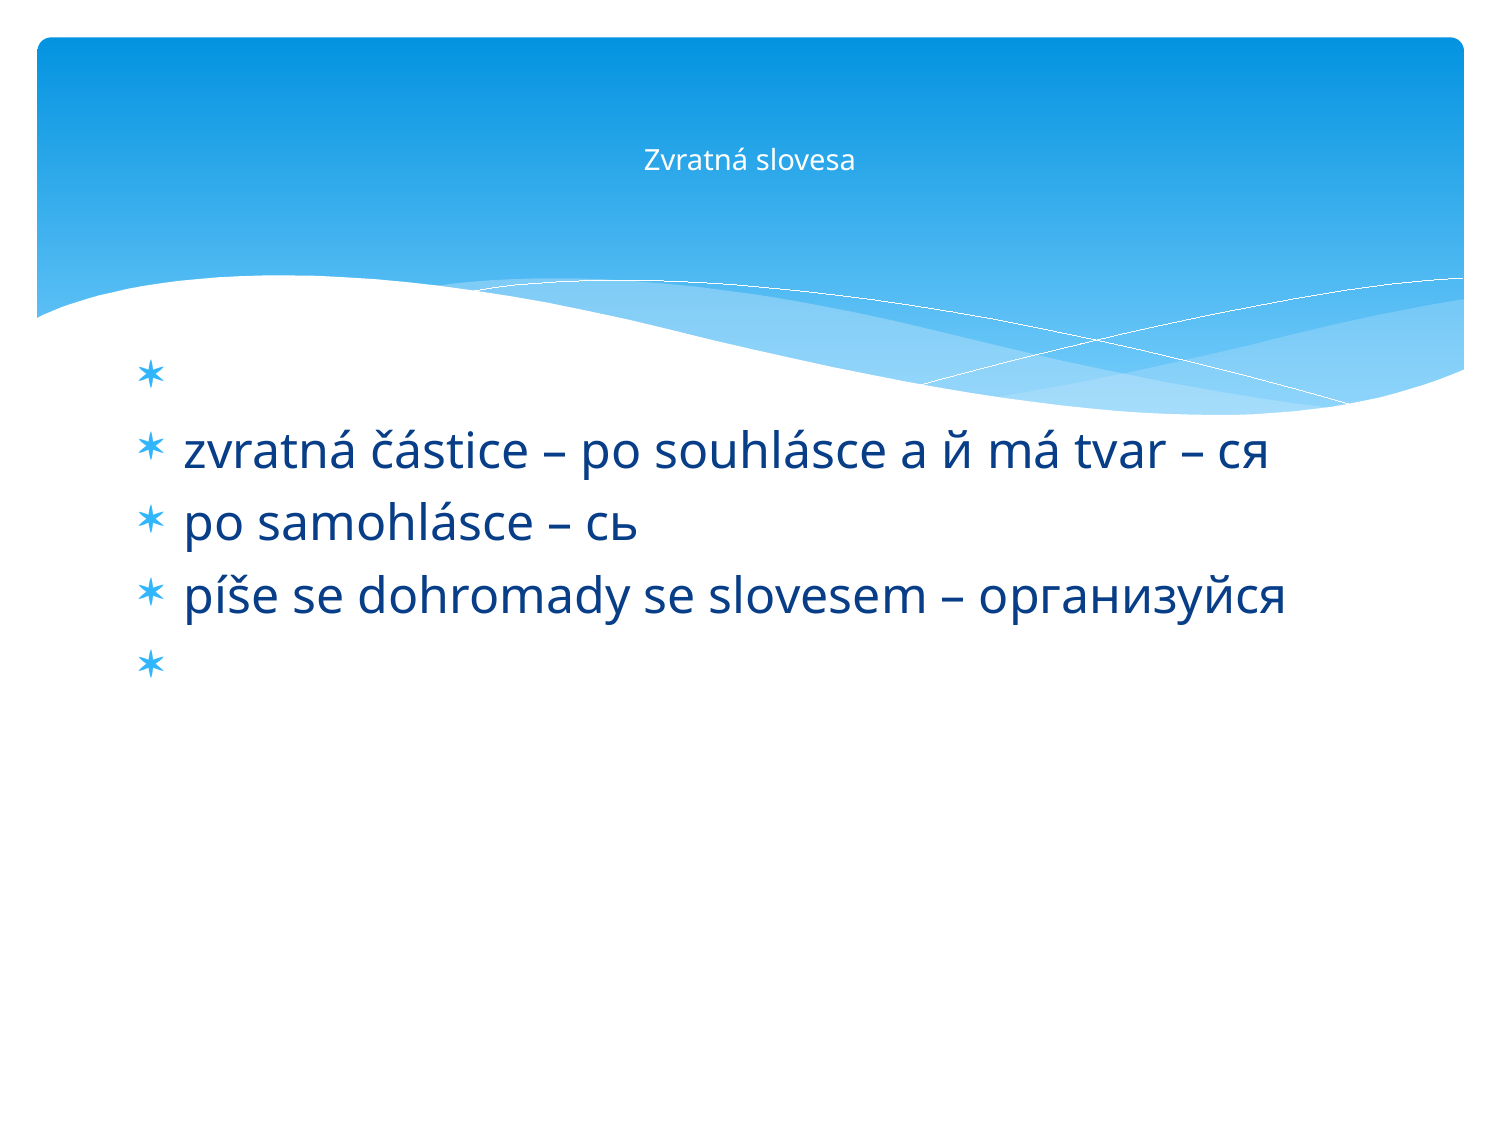

Zvratná slovesa
# zvratná částice – po souhlásce a й má tvar – ся
po samohlásce – сь
píše se dohromady se slovesem – организуйся